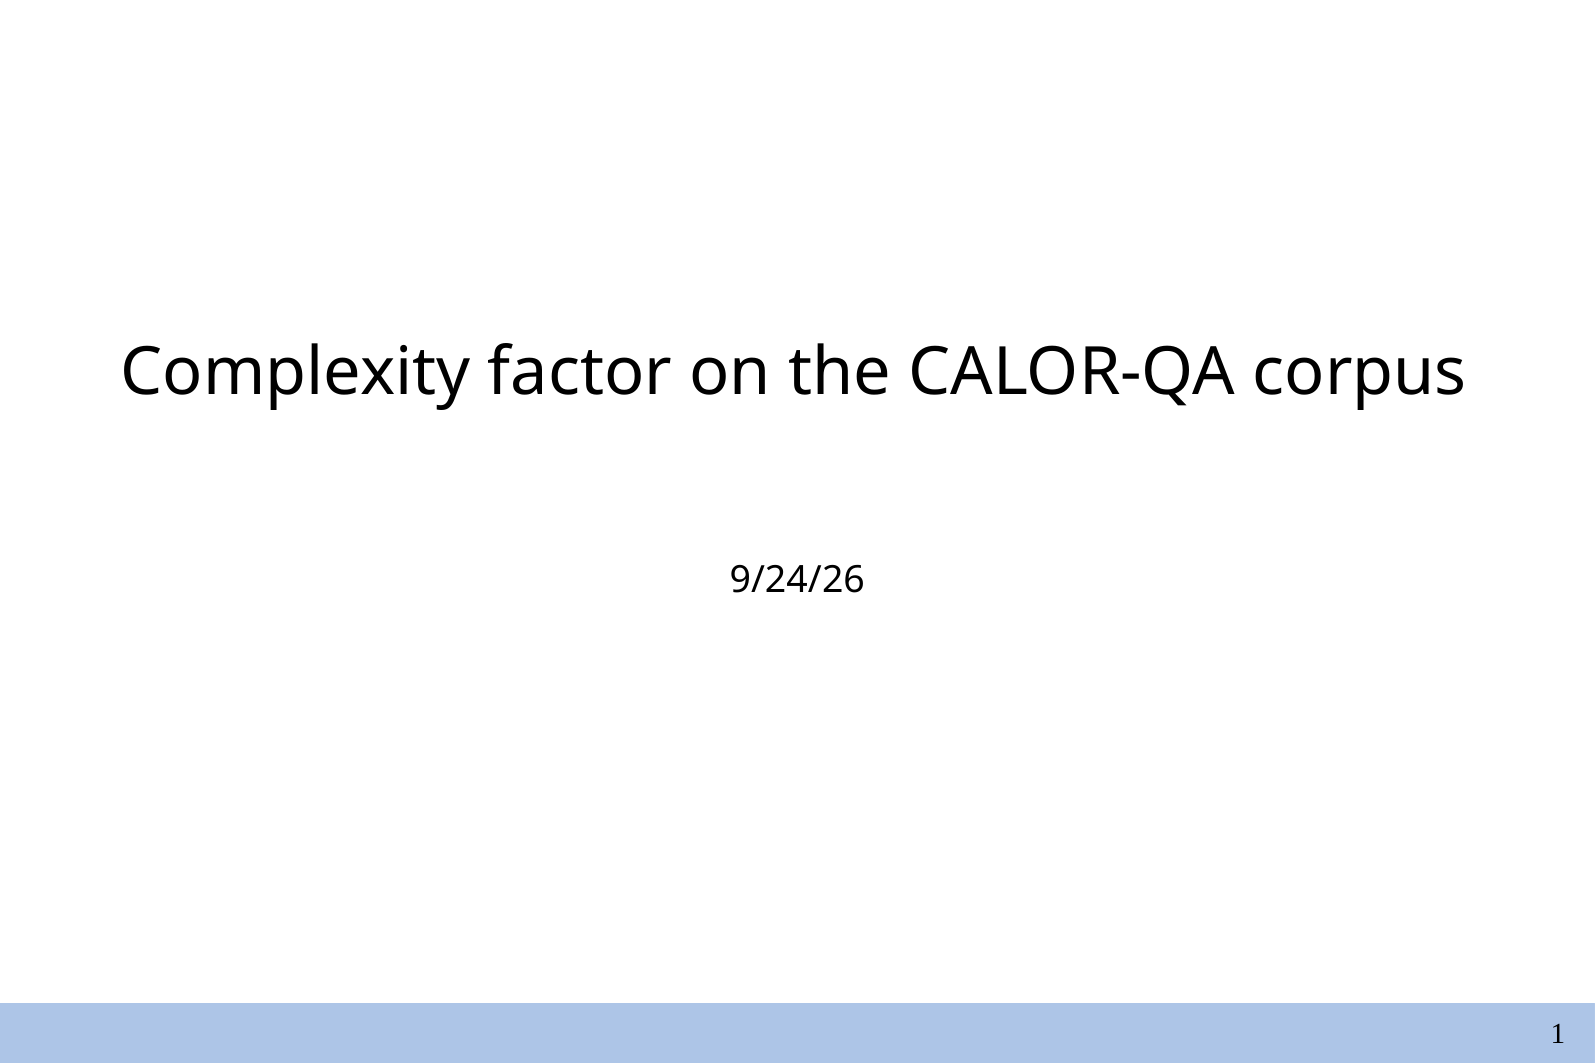

# Complexity factor on the CALOR-QA corpus